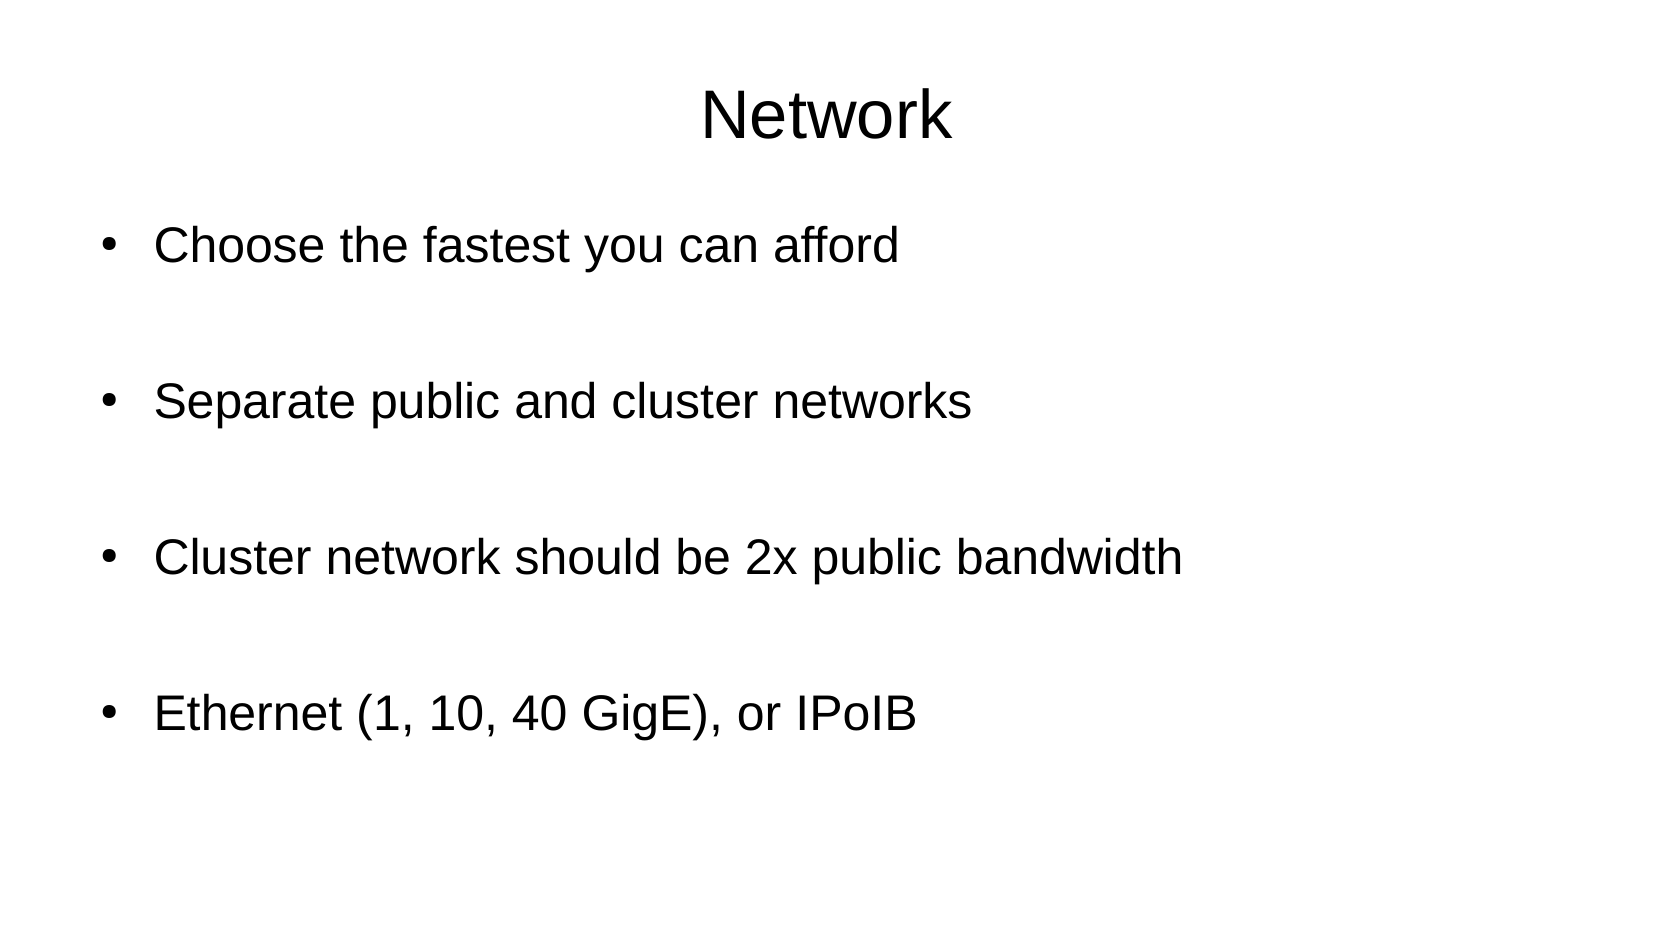

# Network
Choose the fastest you can afford
Separate public and cluster networks
Cluster network should be 2x public bandwidth
Ethernet (1, 10, 40 GigE), or IPoIB